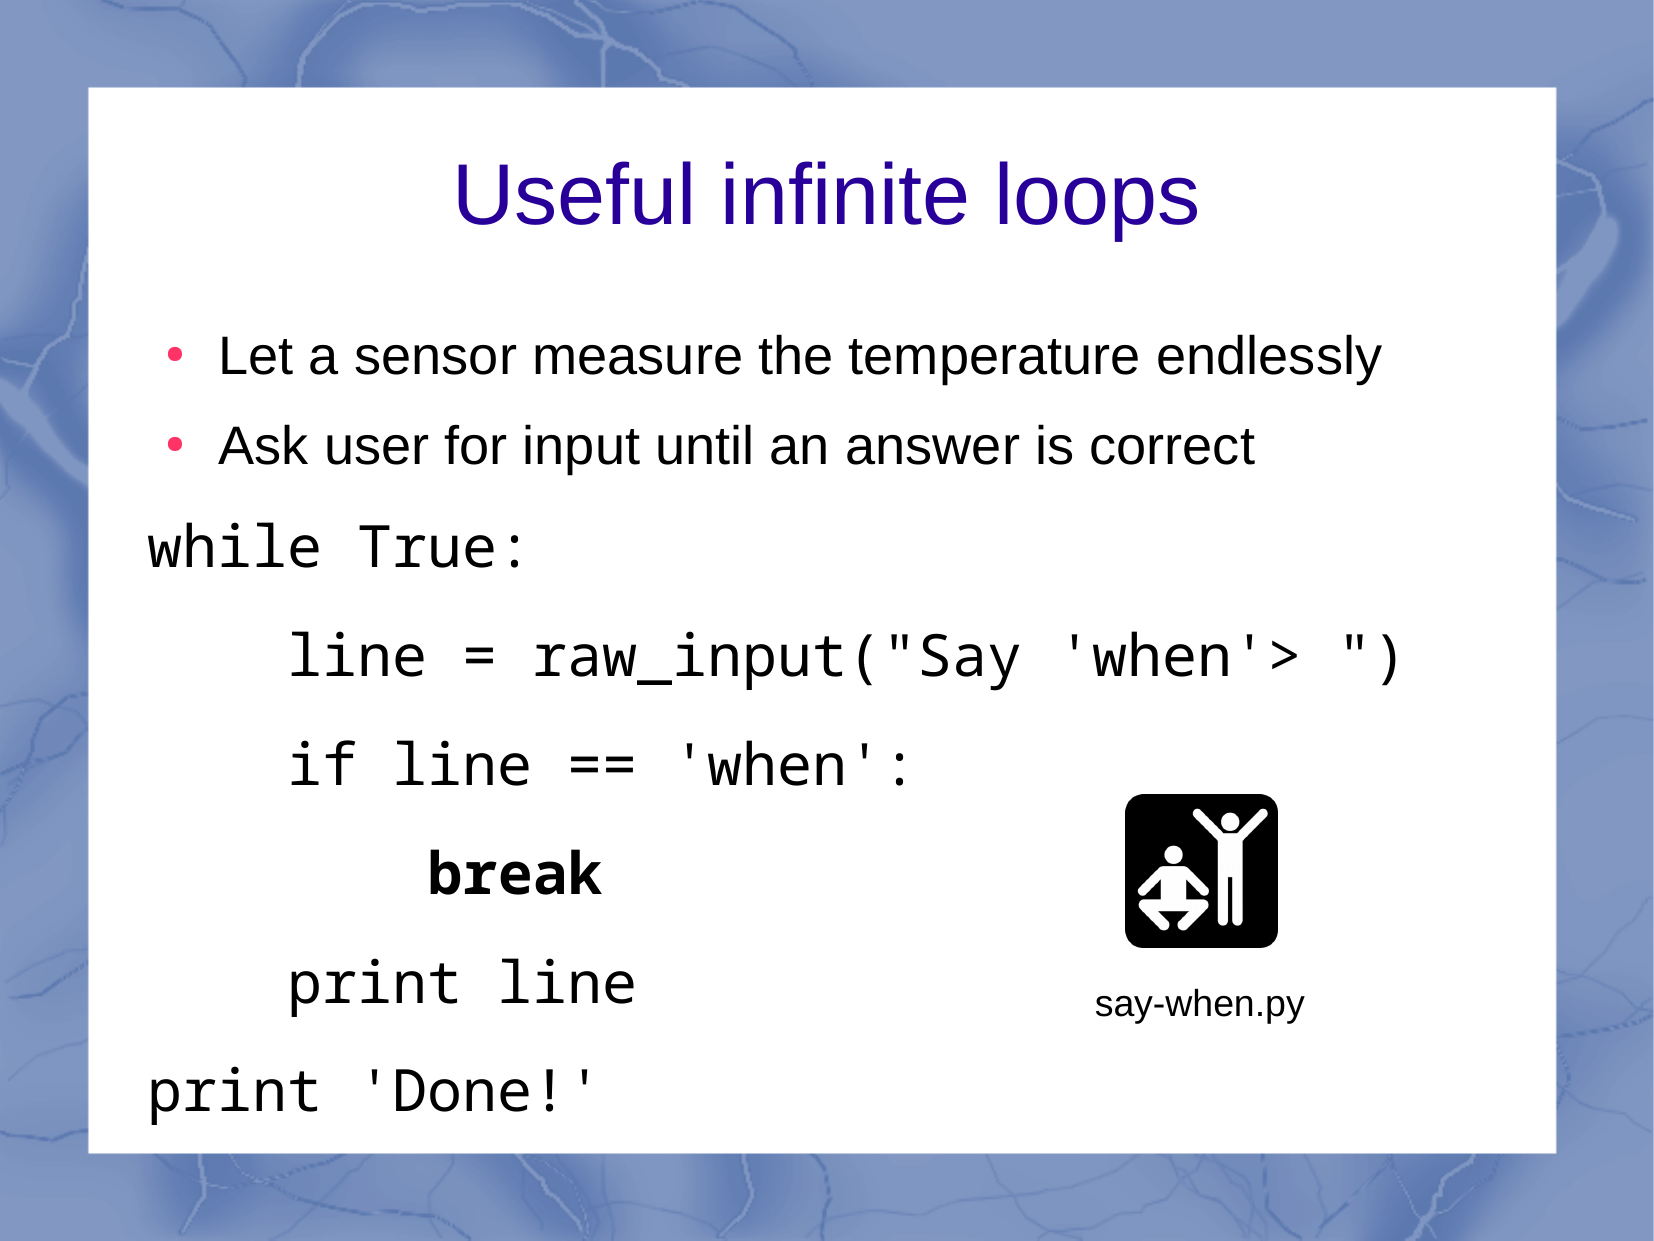

# Useful infinite loops
Let a sensor measure the temperature endlessly
Ask user for input until an answer is correct
while True:
 line = raw_input("Say 'when'> ")
 if line == 'when':
 break
 print line
print 'Done!'
say-when.py